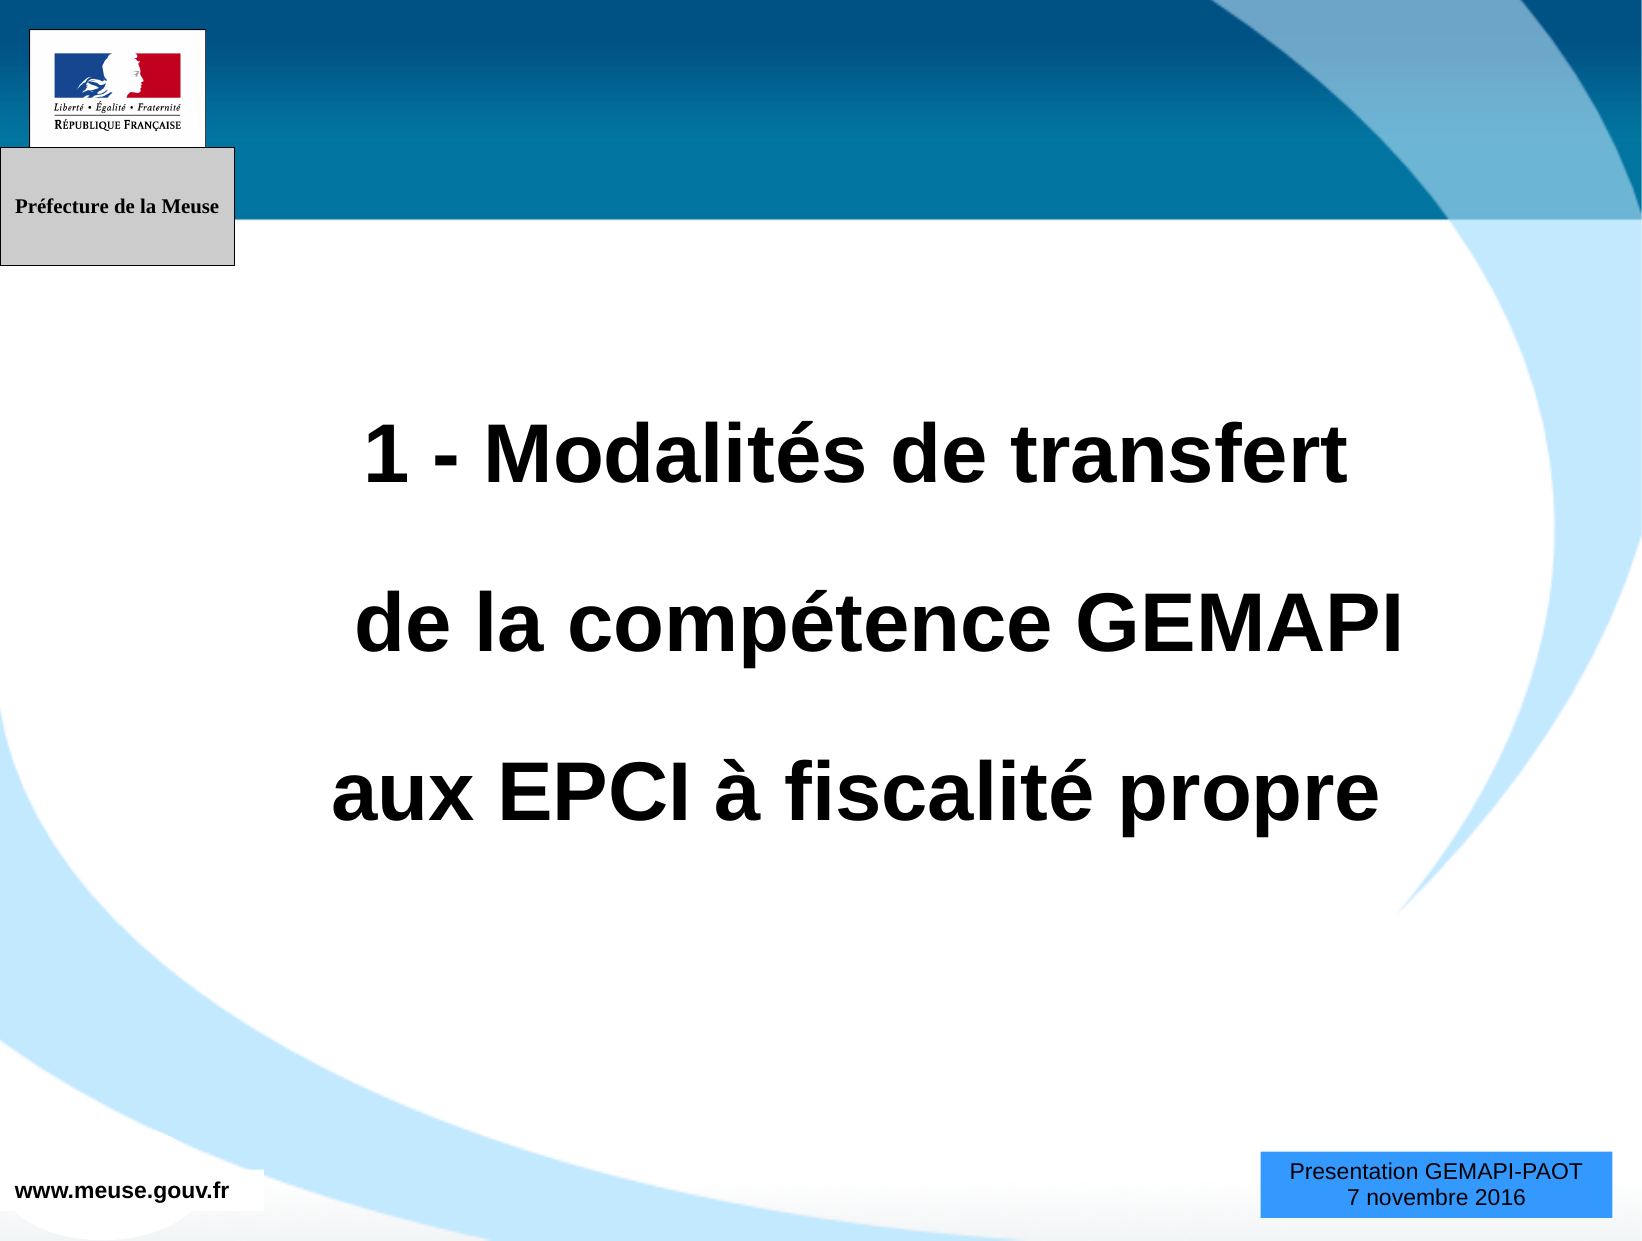

# 1 - Modalités de transfert
 de la compétence GEMAPI
aux EPCI à fiscalité propre